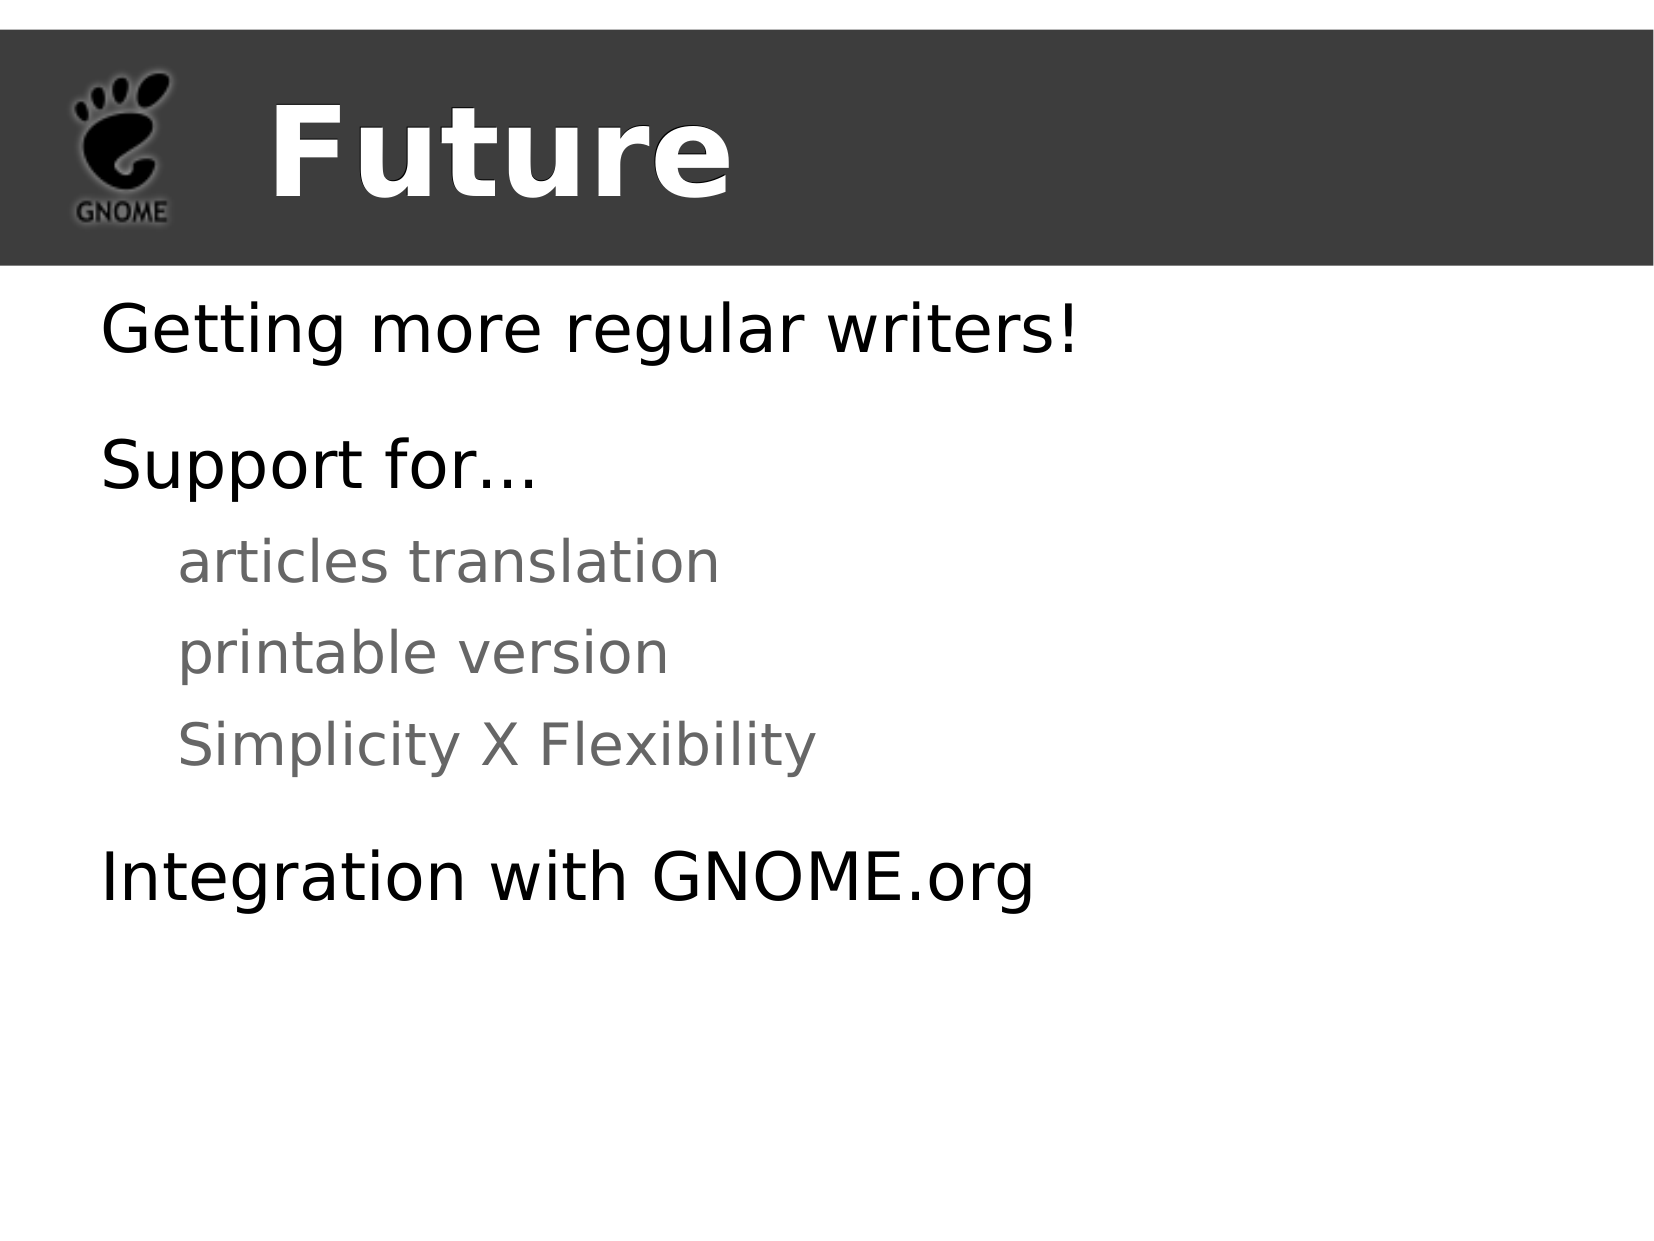

# Future
Getting more regular writers!
Support for...
articles translation
printable version
Simplicity X Flexibility
Integration with GNOME.org